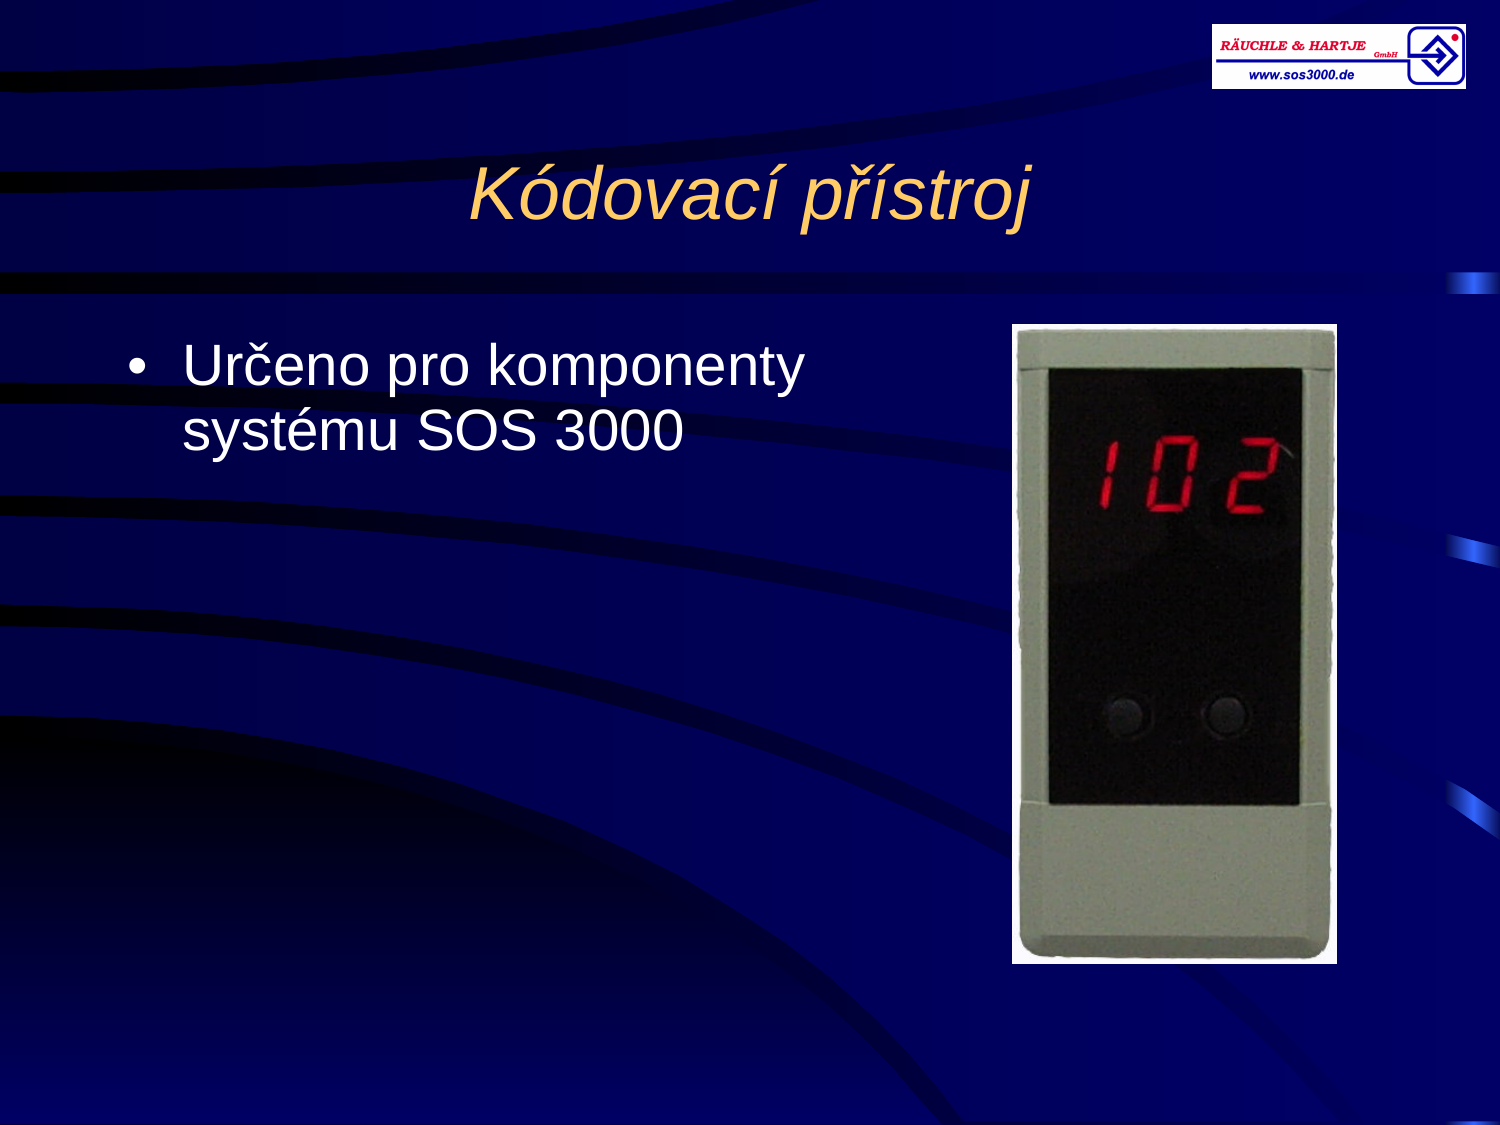

# Kódovací přístroj
Určeno pro komponenty systému SOS 3000